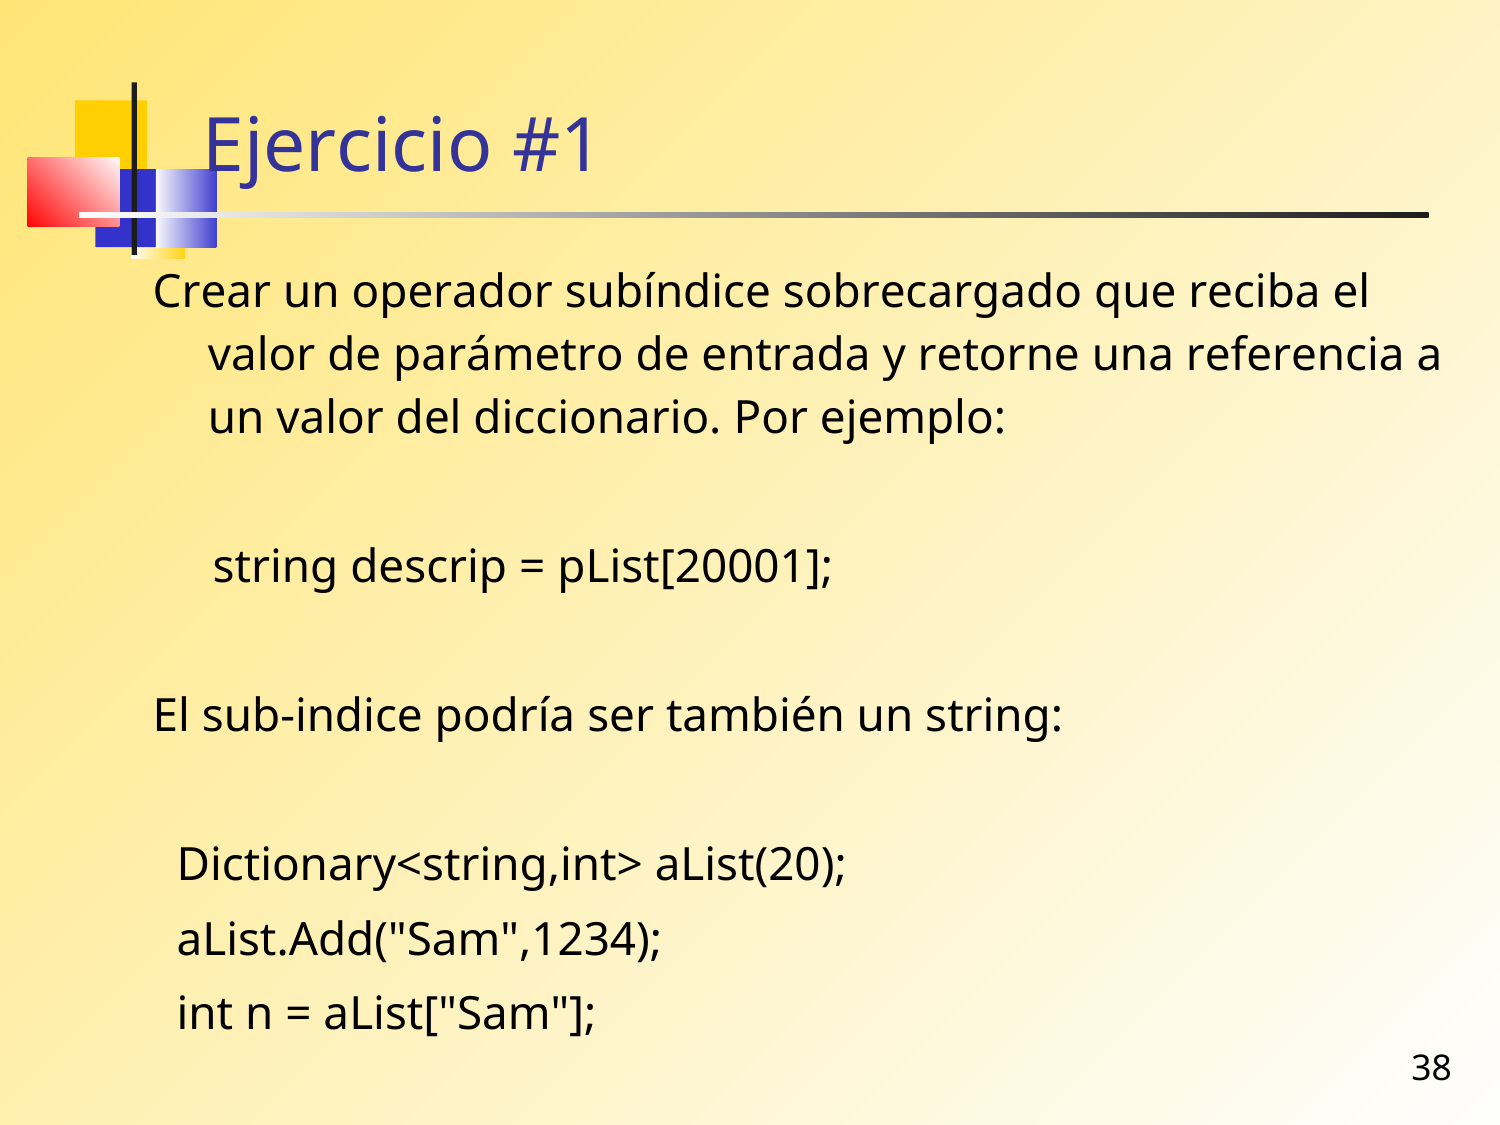

# Ejercicio #1
Crear un operador subíndice sobrecargado que reciba el valor de parámetro de entrada y retorne una referencia a un valor del diccionario. Por ejemplo:
 string descrip = pList[20001];
El sub-indice podría ser también un string:
 Dictionary<string,int> aList(20);
 aList.Add("Sam",1234);
 int n = aList["Sam"];
38